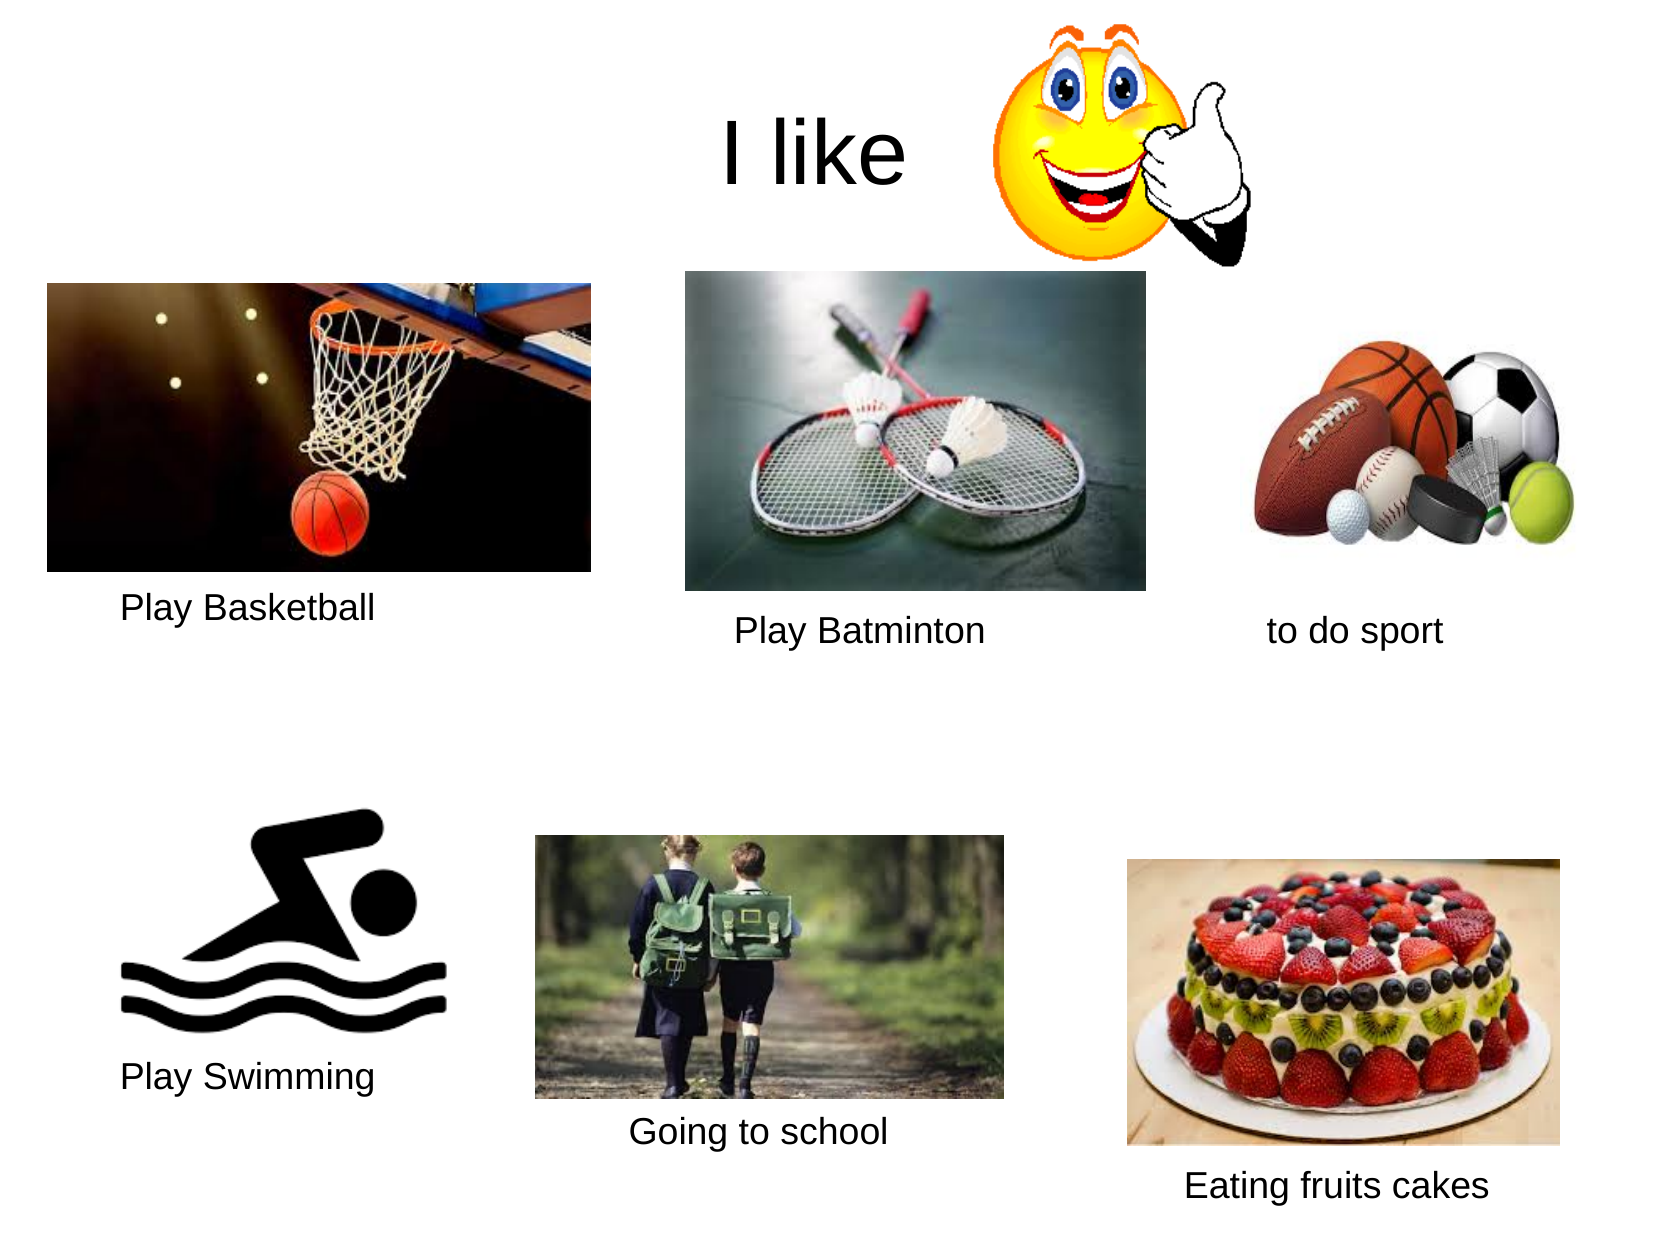

# I like
 Play Basketball
 Play Batminton
to do sport
 Play Swimming
Going to school
Eating fruits cakes